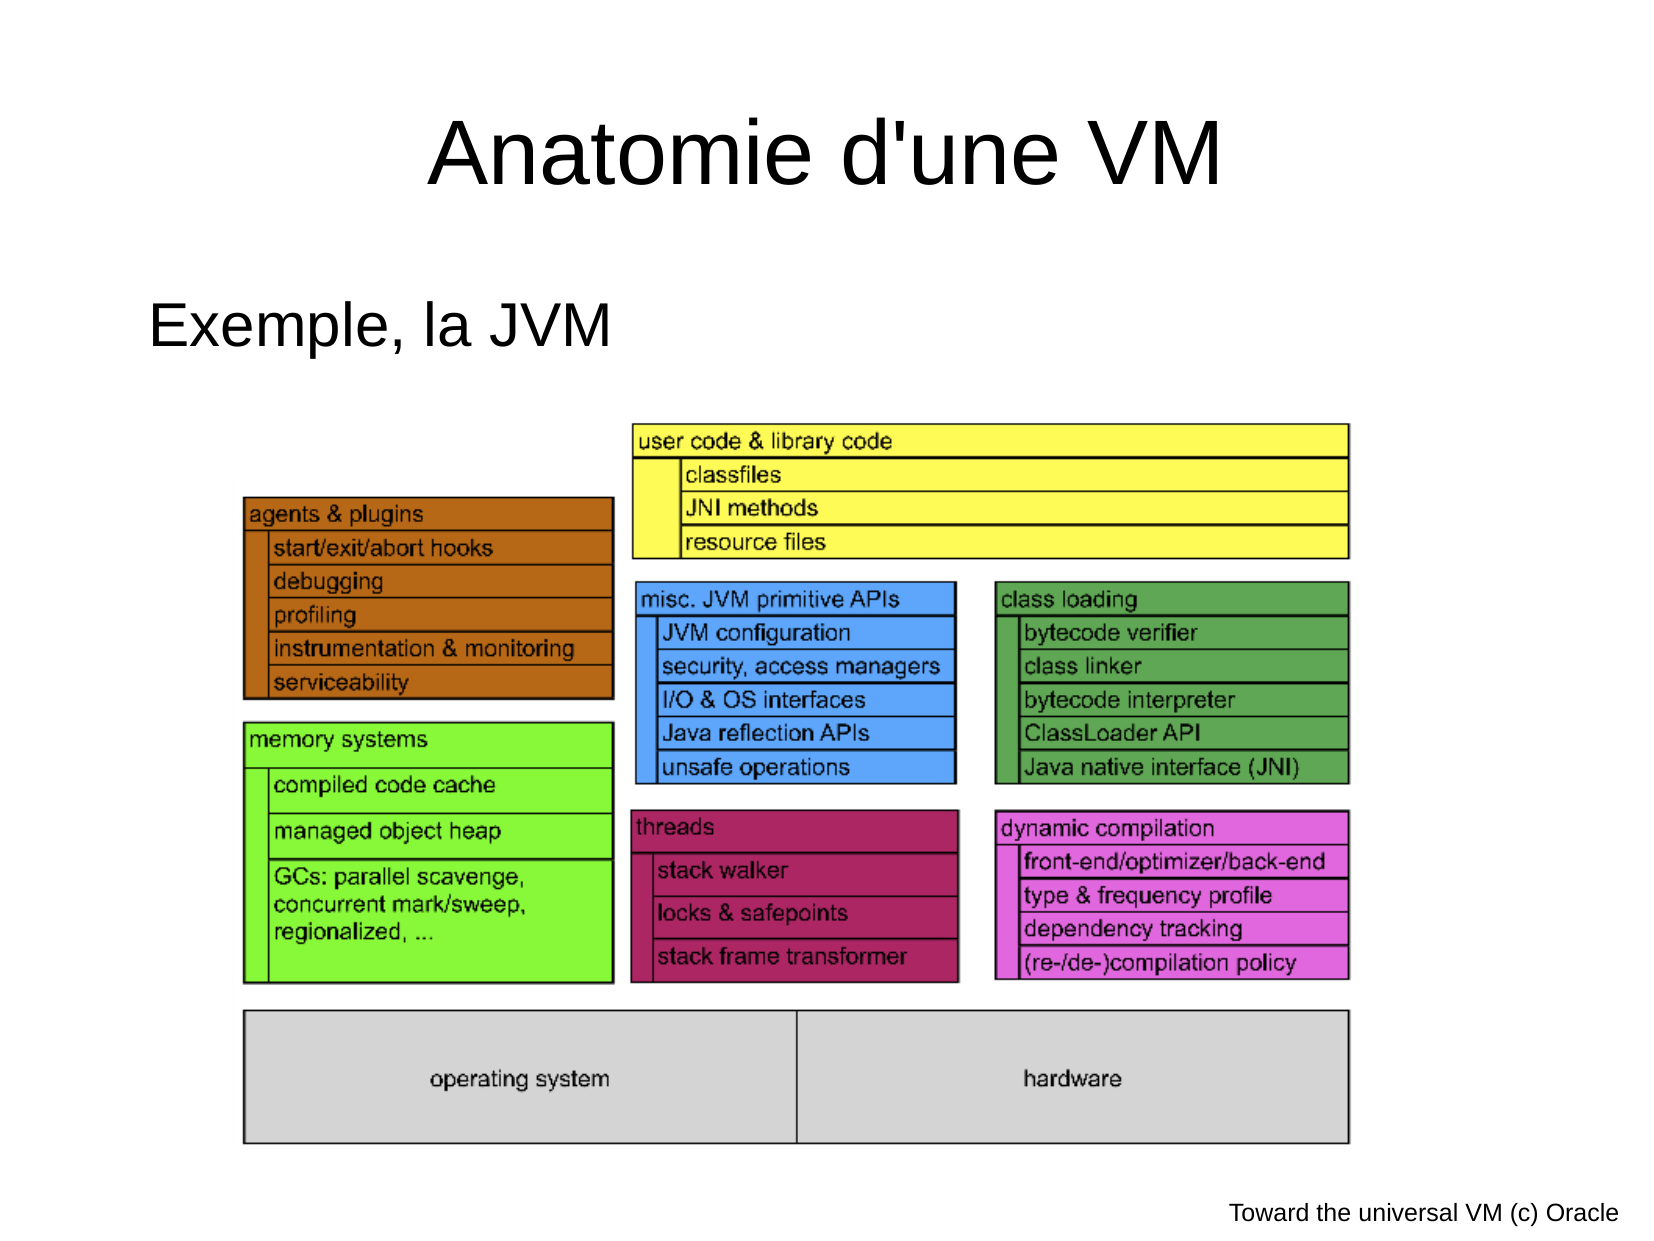

# Anatomie d'une VM
Exemple, la JVM
Toward the universal VM (c) Oracle